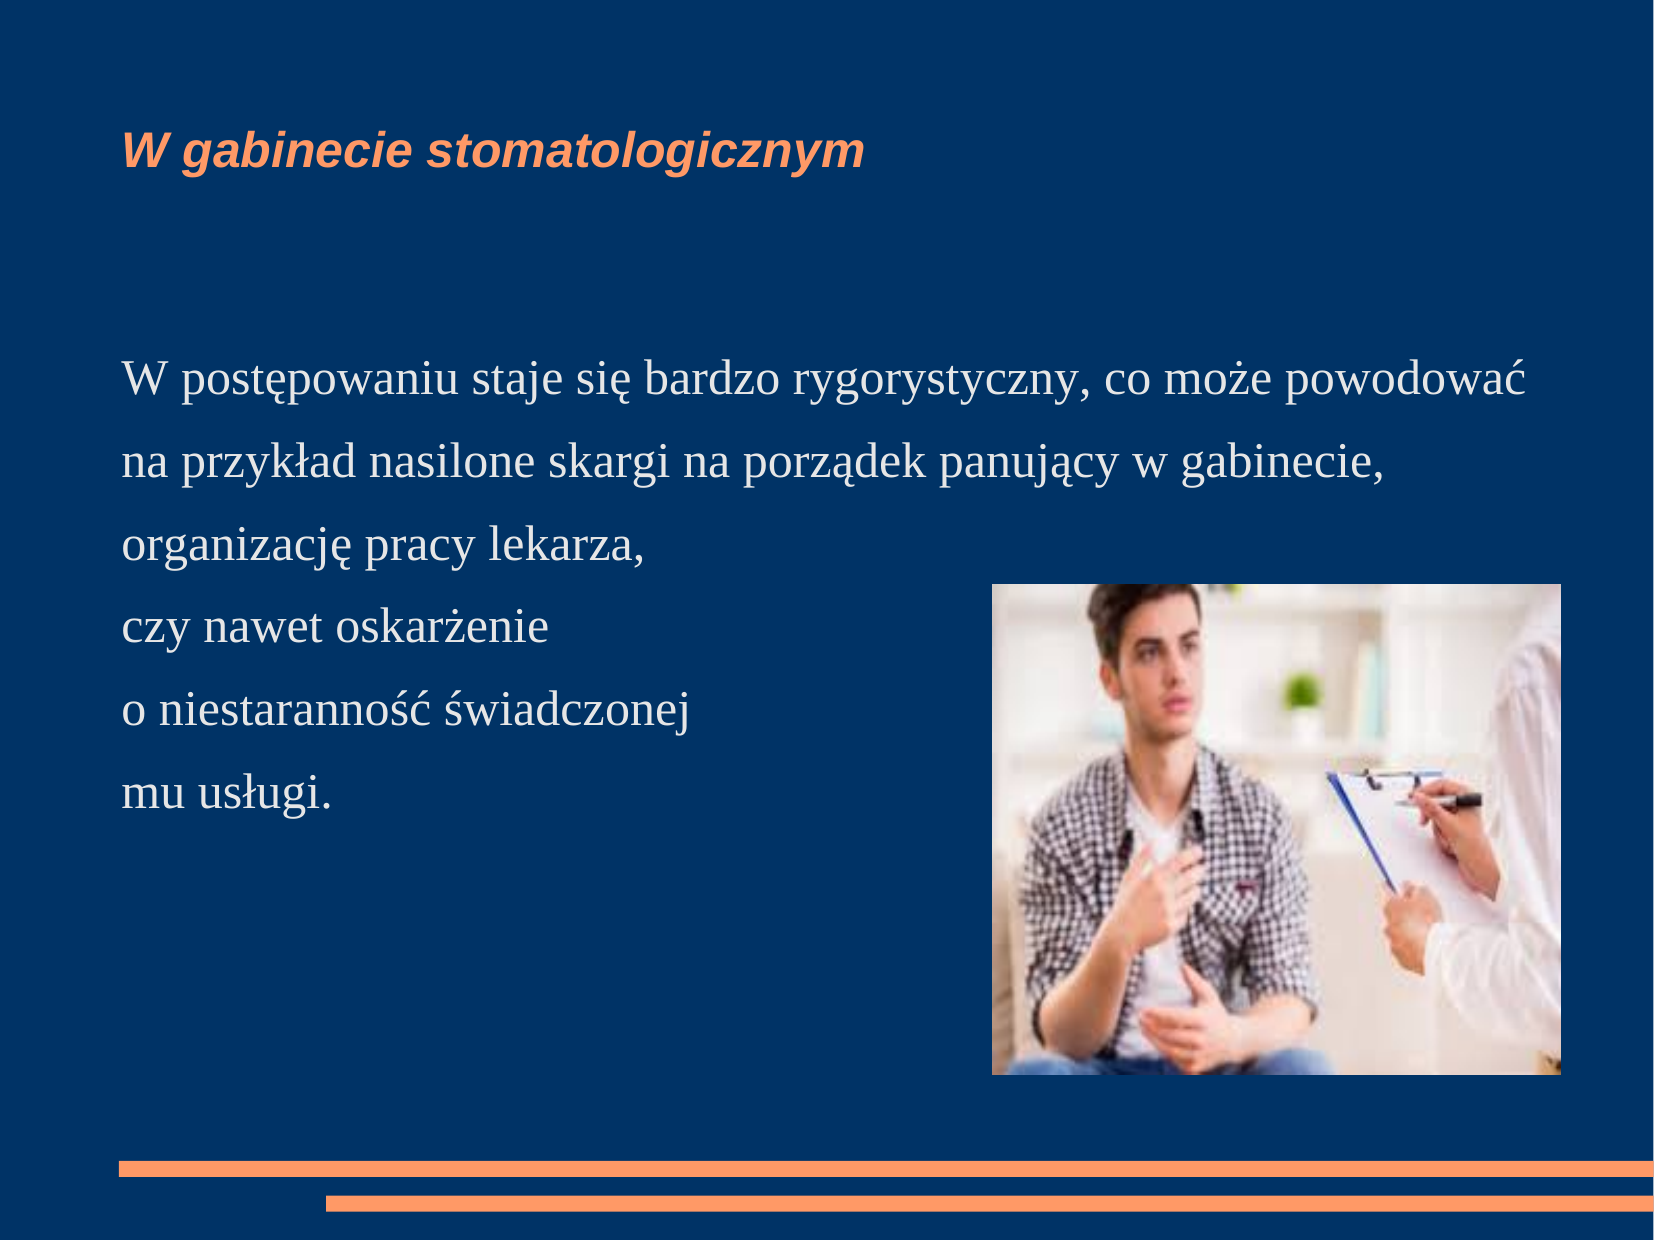

# W gabinecie stomatologicznym
W postępowaniu staje się bardzo rygorystyczny, co może powodować na przykład nasilone skargi na porządek panujący w gabinecie, organizację pracy lekarza,
czy nawet oskarżenie
o niestaranność świadczonej
mu usługi.